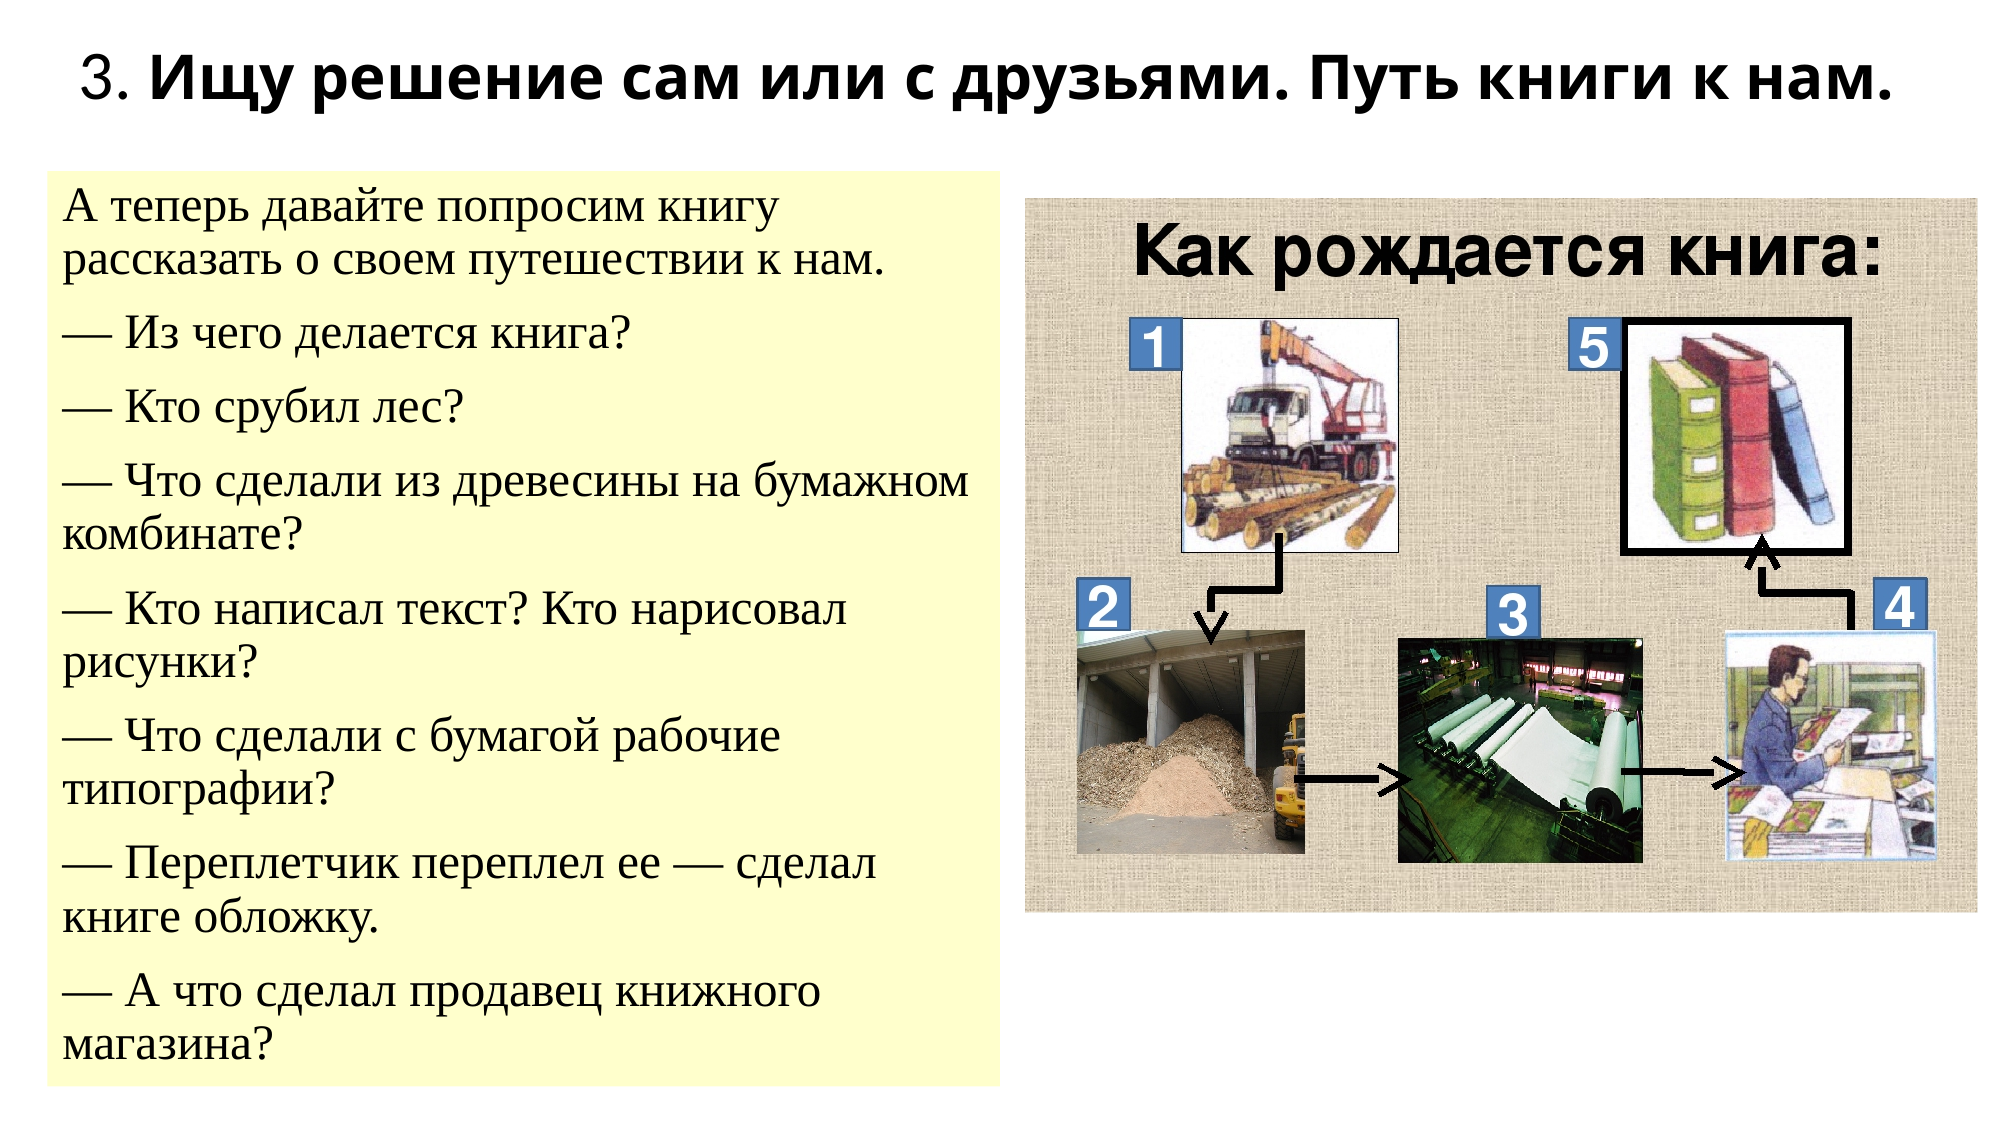

3. Ищу решение сам или с друзьями. Путь книги к нам.
# А теперь давайте попросим книгу рассказать о своем путешествии к нам.
— Из чего делается книга?
— Кто срубил лес?
— Что сделали из древесины на бумажном комбинате?
— Кто написал текст? Кто нарисовал рисунки?
— Что сделали с бумагой рабочие типографии?
— Переплетчик переплел ее — сделал книге обложку.
— А что сделал продавец книжного магазина?